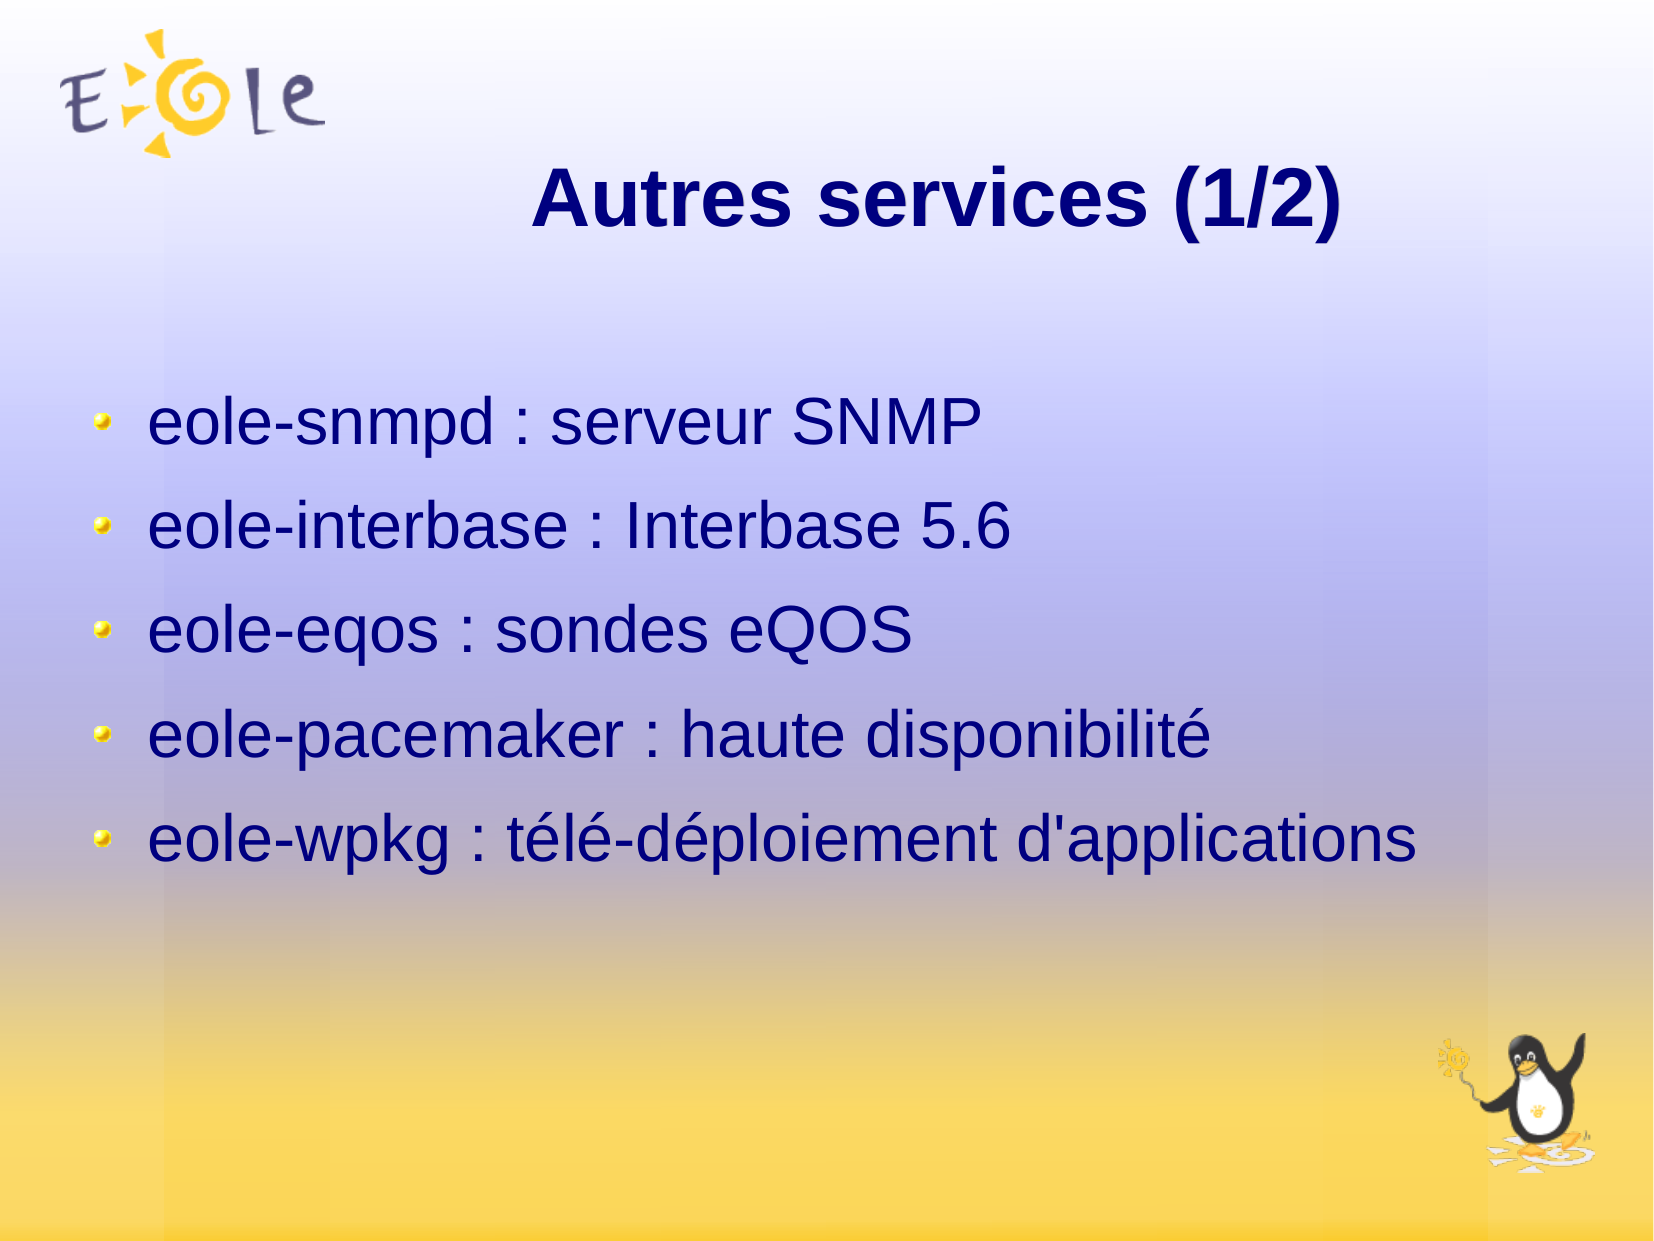

Autres services (1/2)
# eole-snmpd : serveur SNMP
eole-interbase : Interbase 5.6
eole-eqos : sondes eQOS
eole-pacemaker : haute disponibilité
eole-wpkg : télé-déploiement d'applications